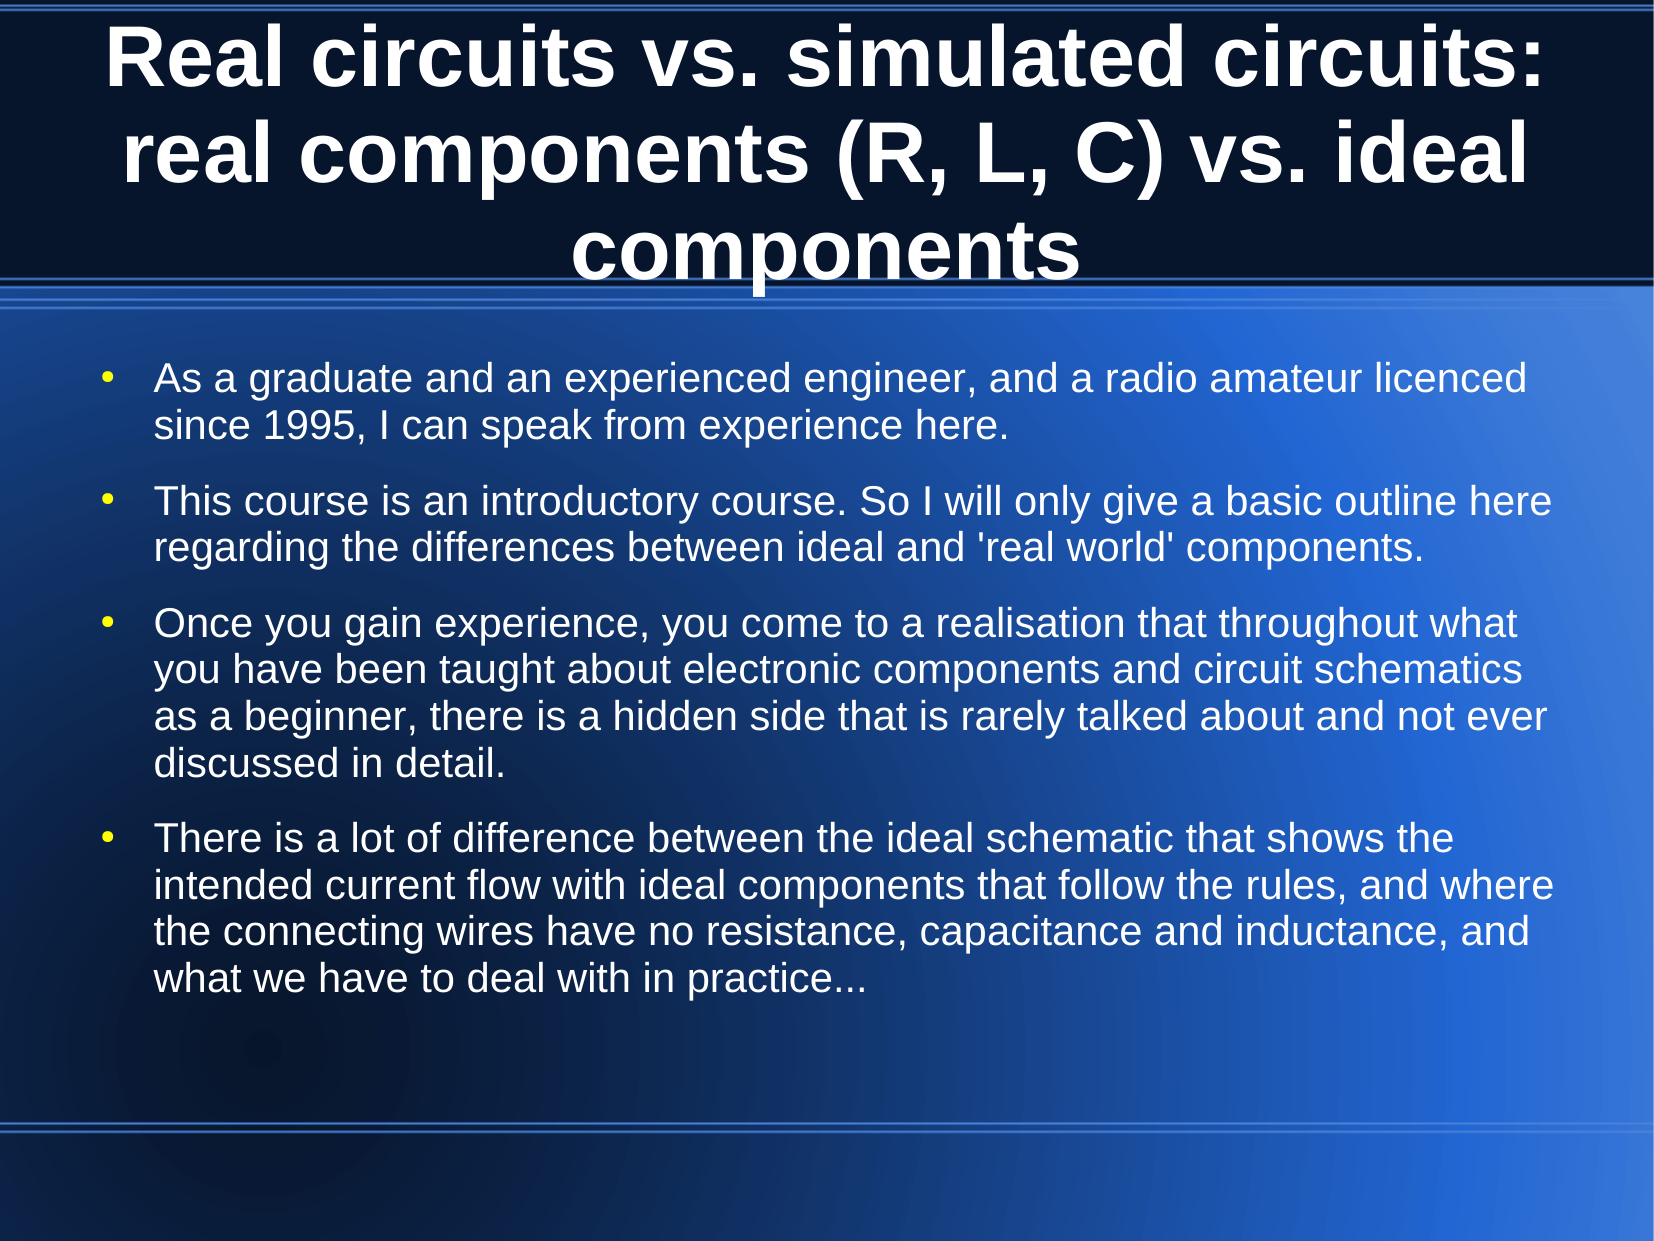

# Real circuits vs. simulated circuits: real components (R, L, C) vs. ideal components
As a graduate and an experienced engineer, and a radio amateur licenced since 1995, I can speak from experience here.
This course is an introductory course. So I will only give a basic outline here regarding the differences between ideal and 'real world' components.
Once you gain experience, you come to a realisation that throughout what you have been taught about electronic components and circuit schematics as a beginner, there is a hidden side that is rarely talked about and not ever discussed in detail.
There is a lot of difference between the ideal schematic that shows the intended current flow with ideal components that follow the rules, and where the connecting wires have no resistance, capacitance and inductance, and what we have to deal with in practice...